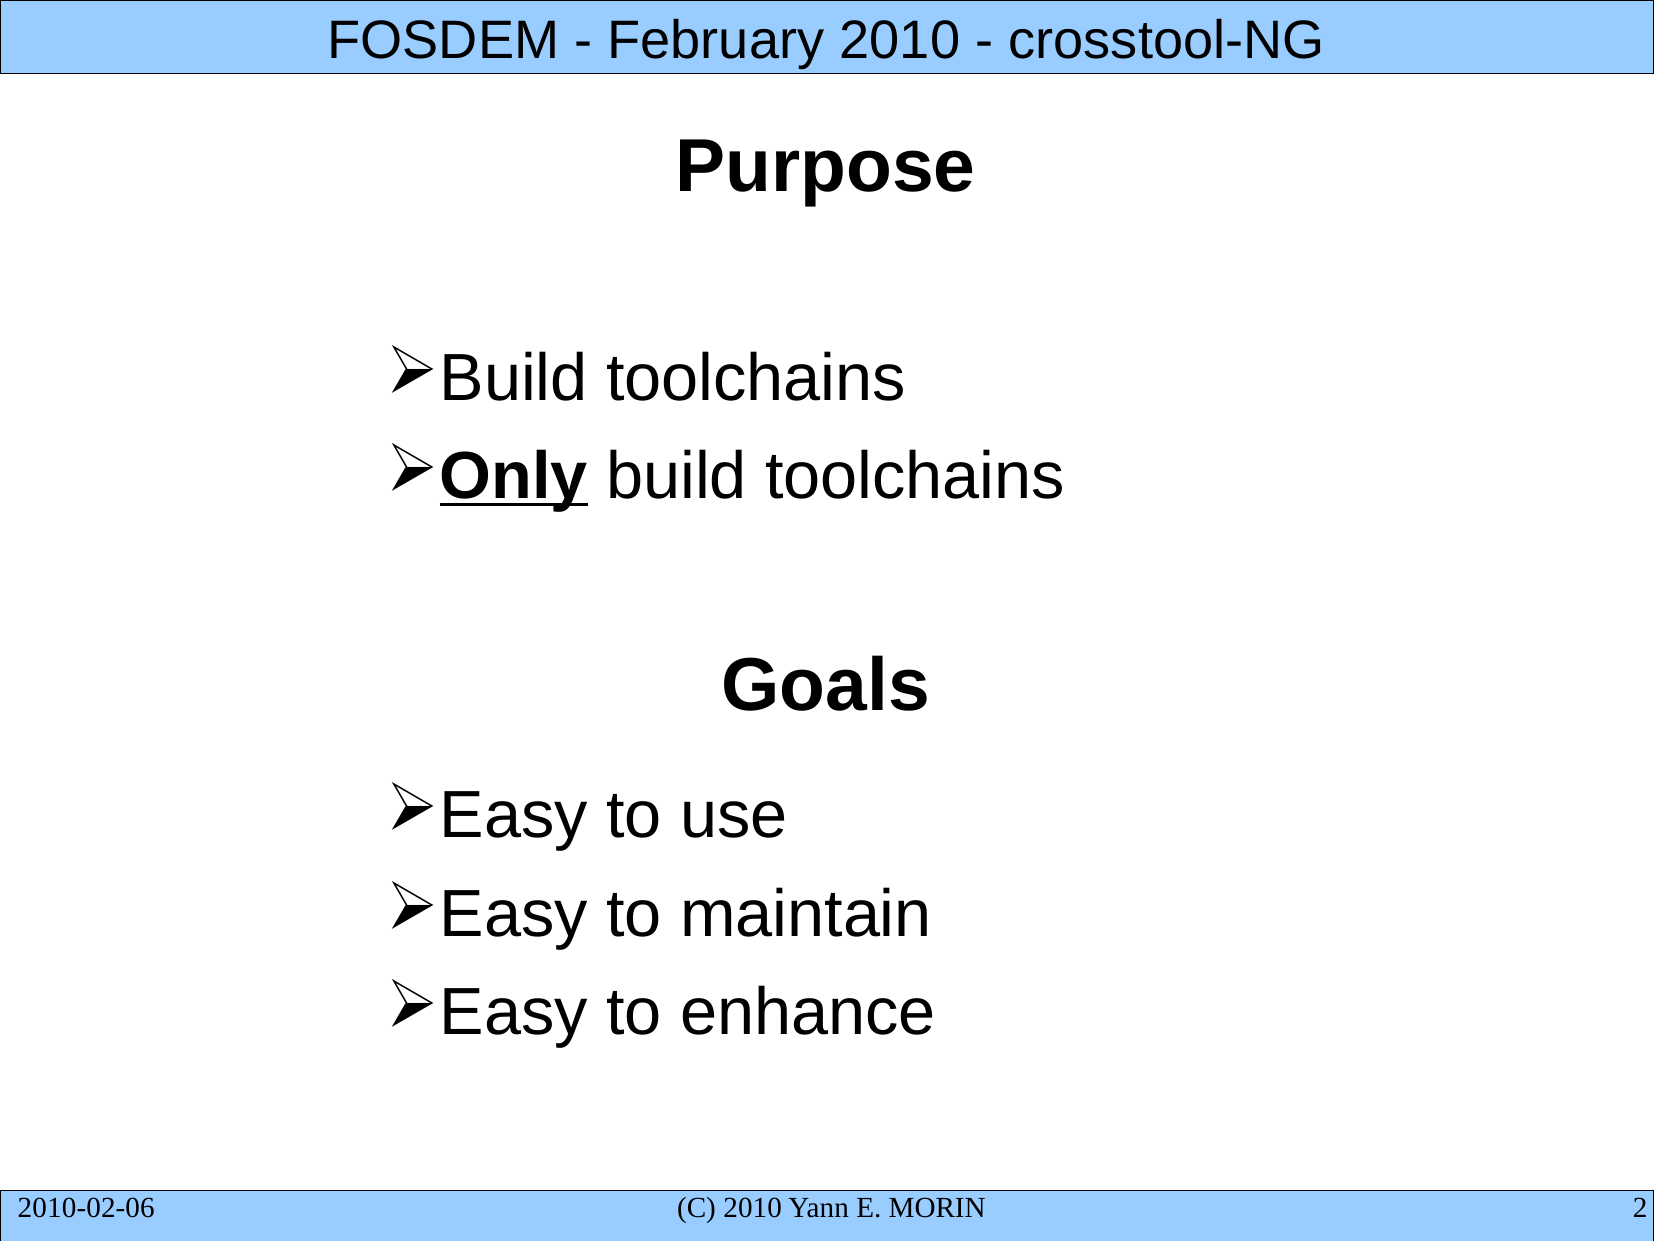

# FOSDEM - February 2010 - crosstool-NG
Purpose
Build toolchains
Only build toolchains
Goals
Easy to use
Easy to maintain
Easy to enhance
2010-02-06
(C) 2010 Yann E. MORIN
2